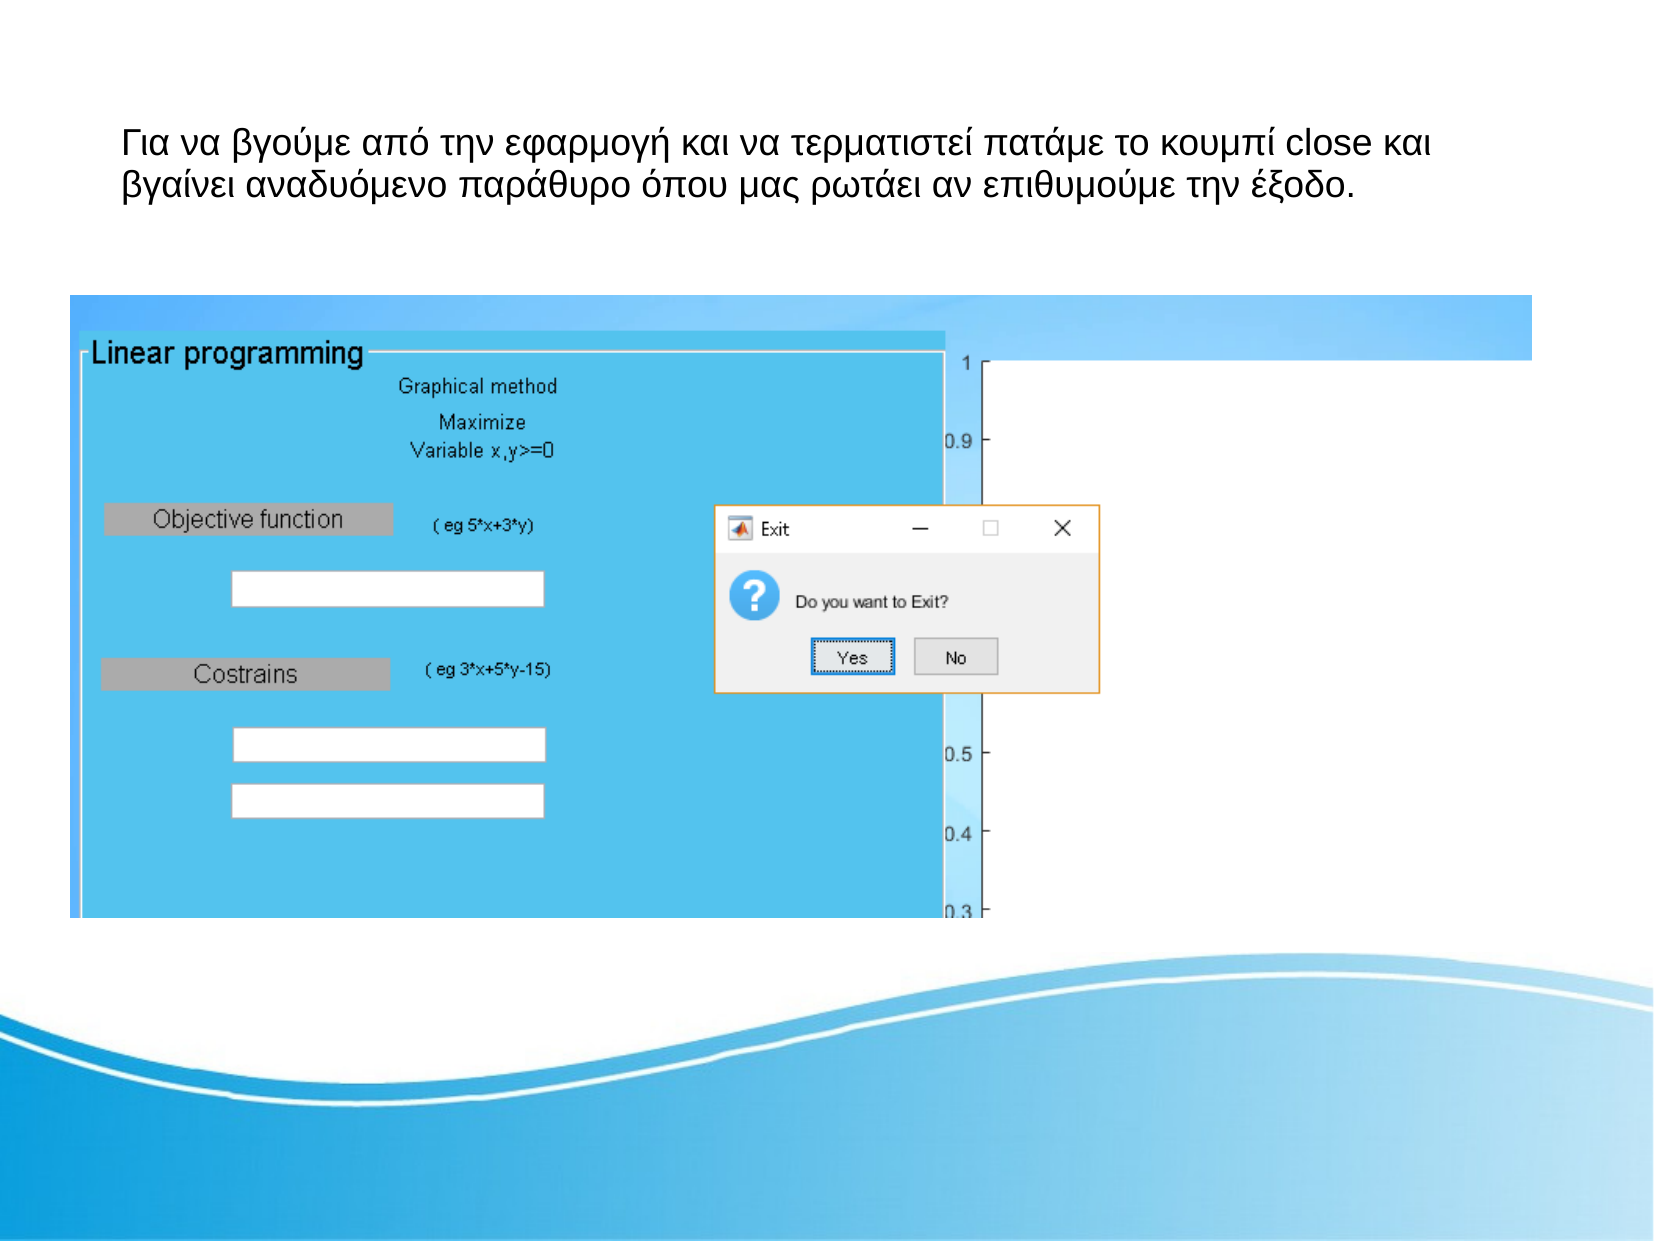

Για να βγούμε από την εφαρμογή και να τερματιστεί πατάμε το κουμπί close και βγαίνει αναδυόμενο παράθυρο όπου μας ρωτάει αν επιθυμούμε την έξοδο.